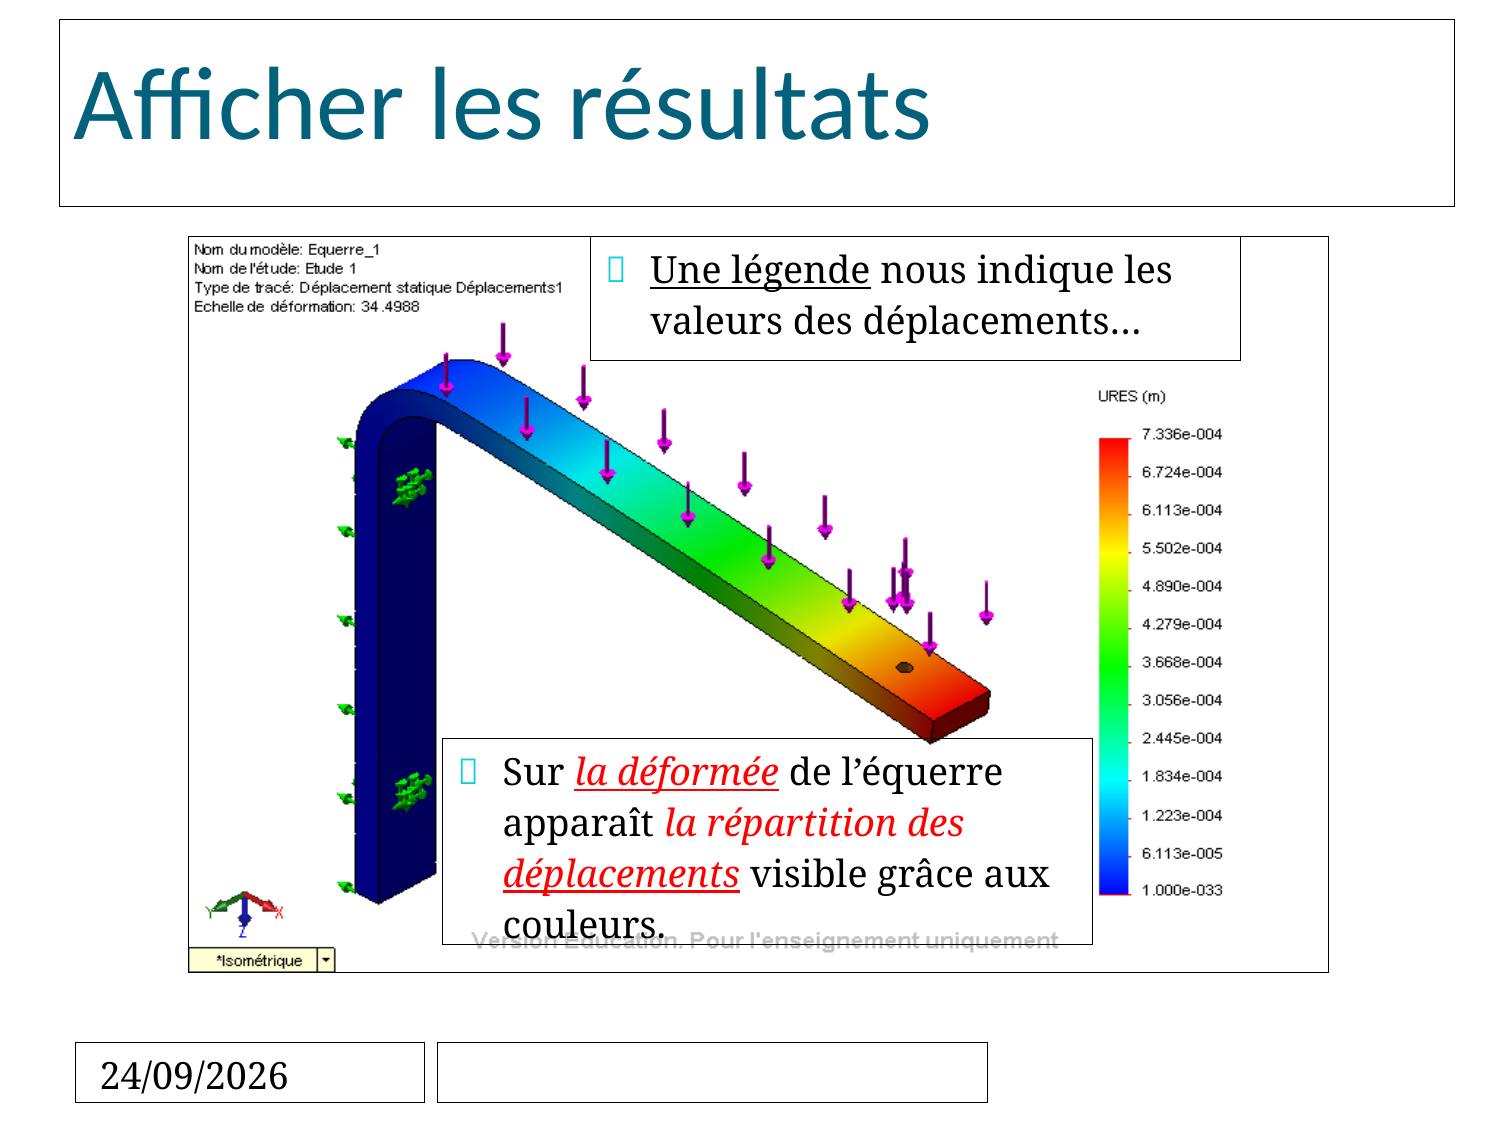

# Afficher les résultats
Une légende nous indique les valeurs des déplacements…
Sur la déformée de l’équerre apparaît la répartition des déplacements visible grâce aux couleurs.